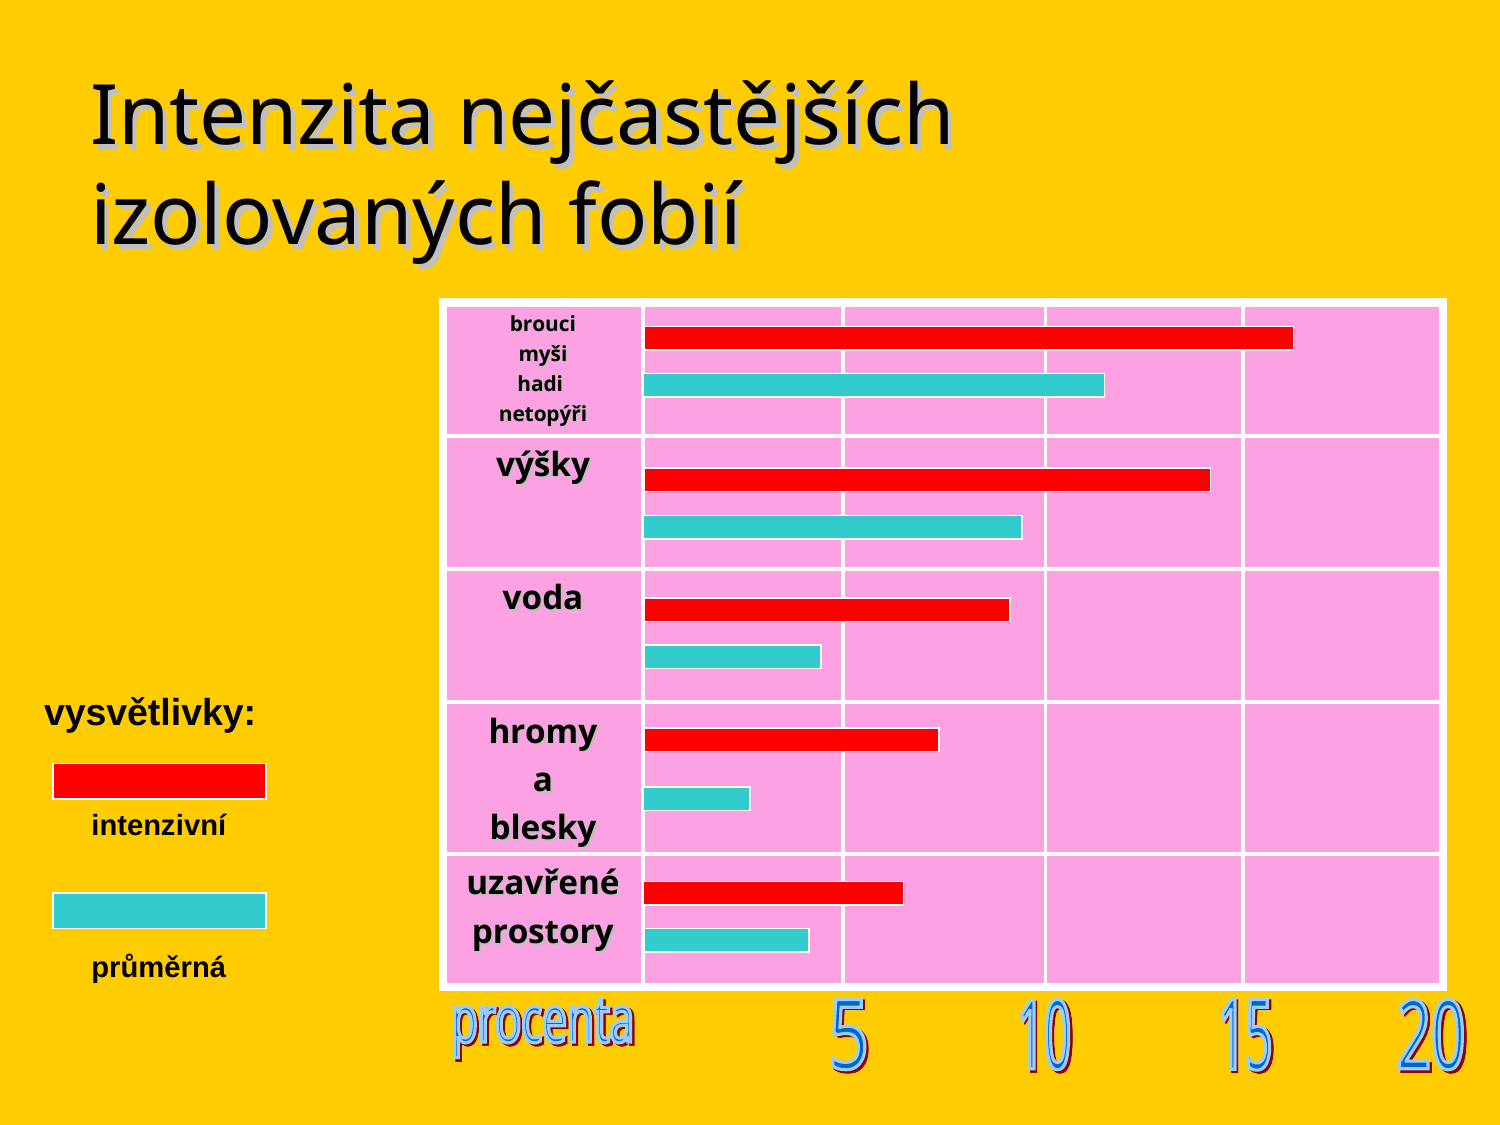

# Intenzita nejčastějších izolovaných fobií
| brouci myši hadi netopýři | | | | |
| --- | --- | --- | --- | --- |
| výšky | | | | |
| voda | | | | |
| hromy a blesky | | | | |
| uzavřené prostory | | | | |
vysvětlivky:
intenzivní
průměrná
procenta
5
10
15
20